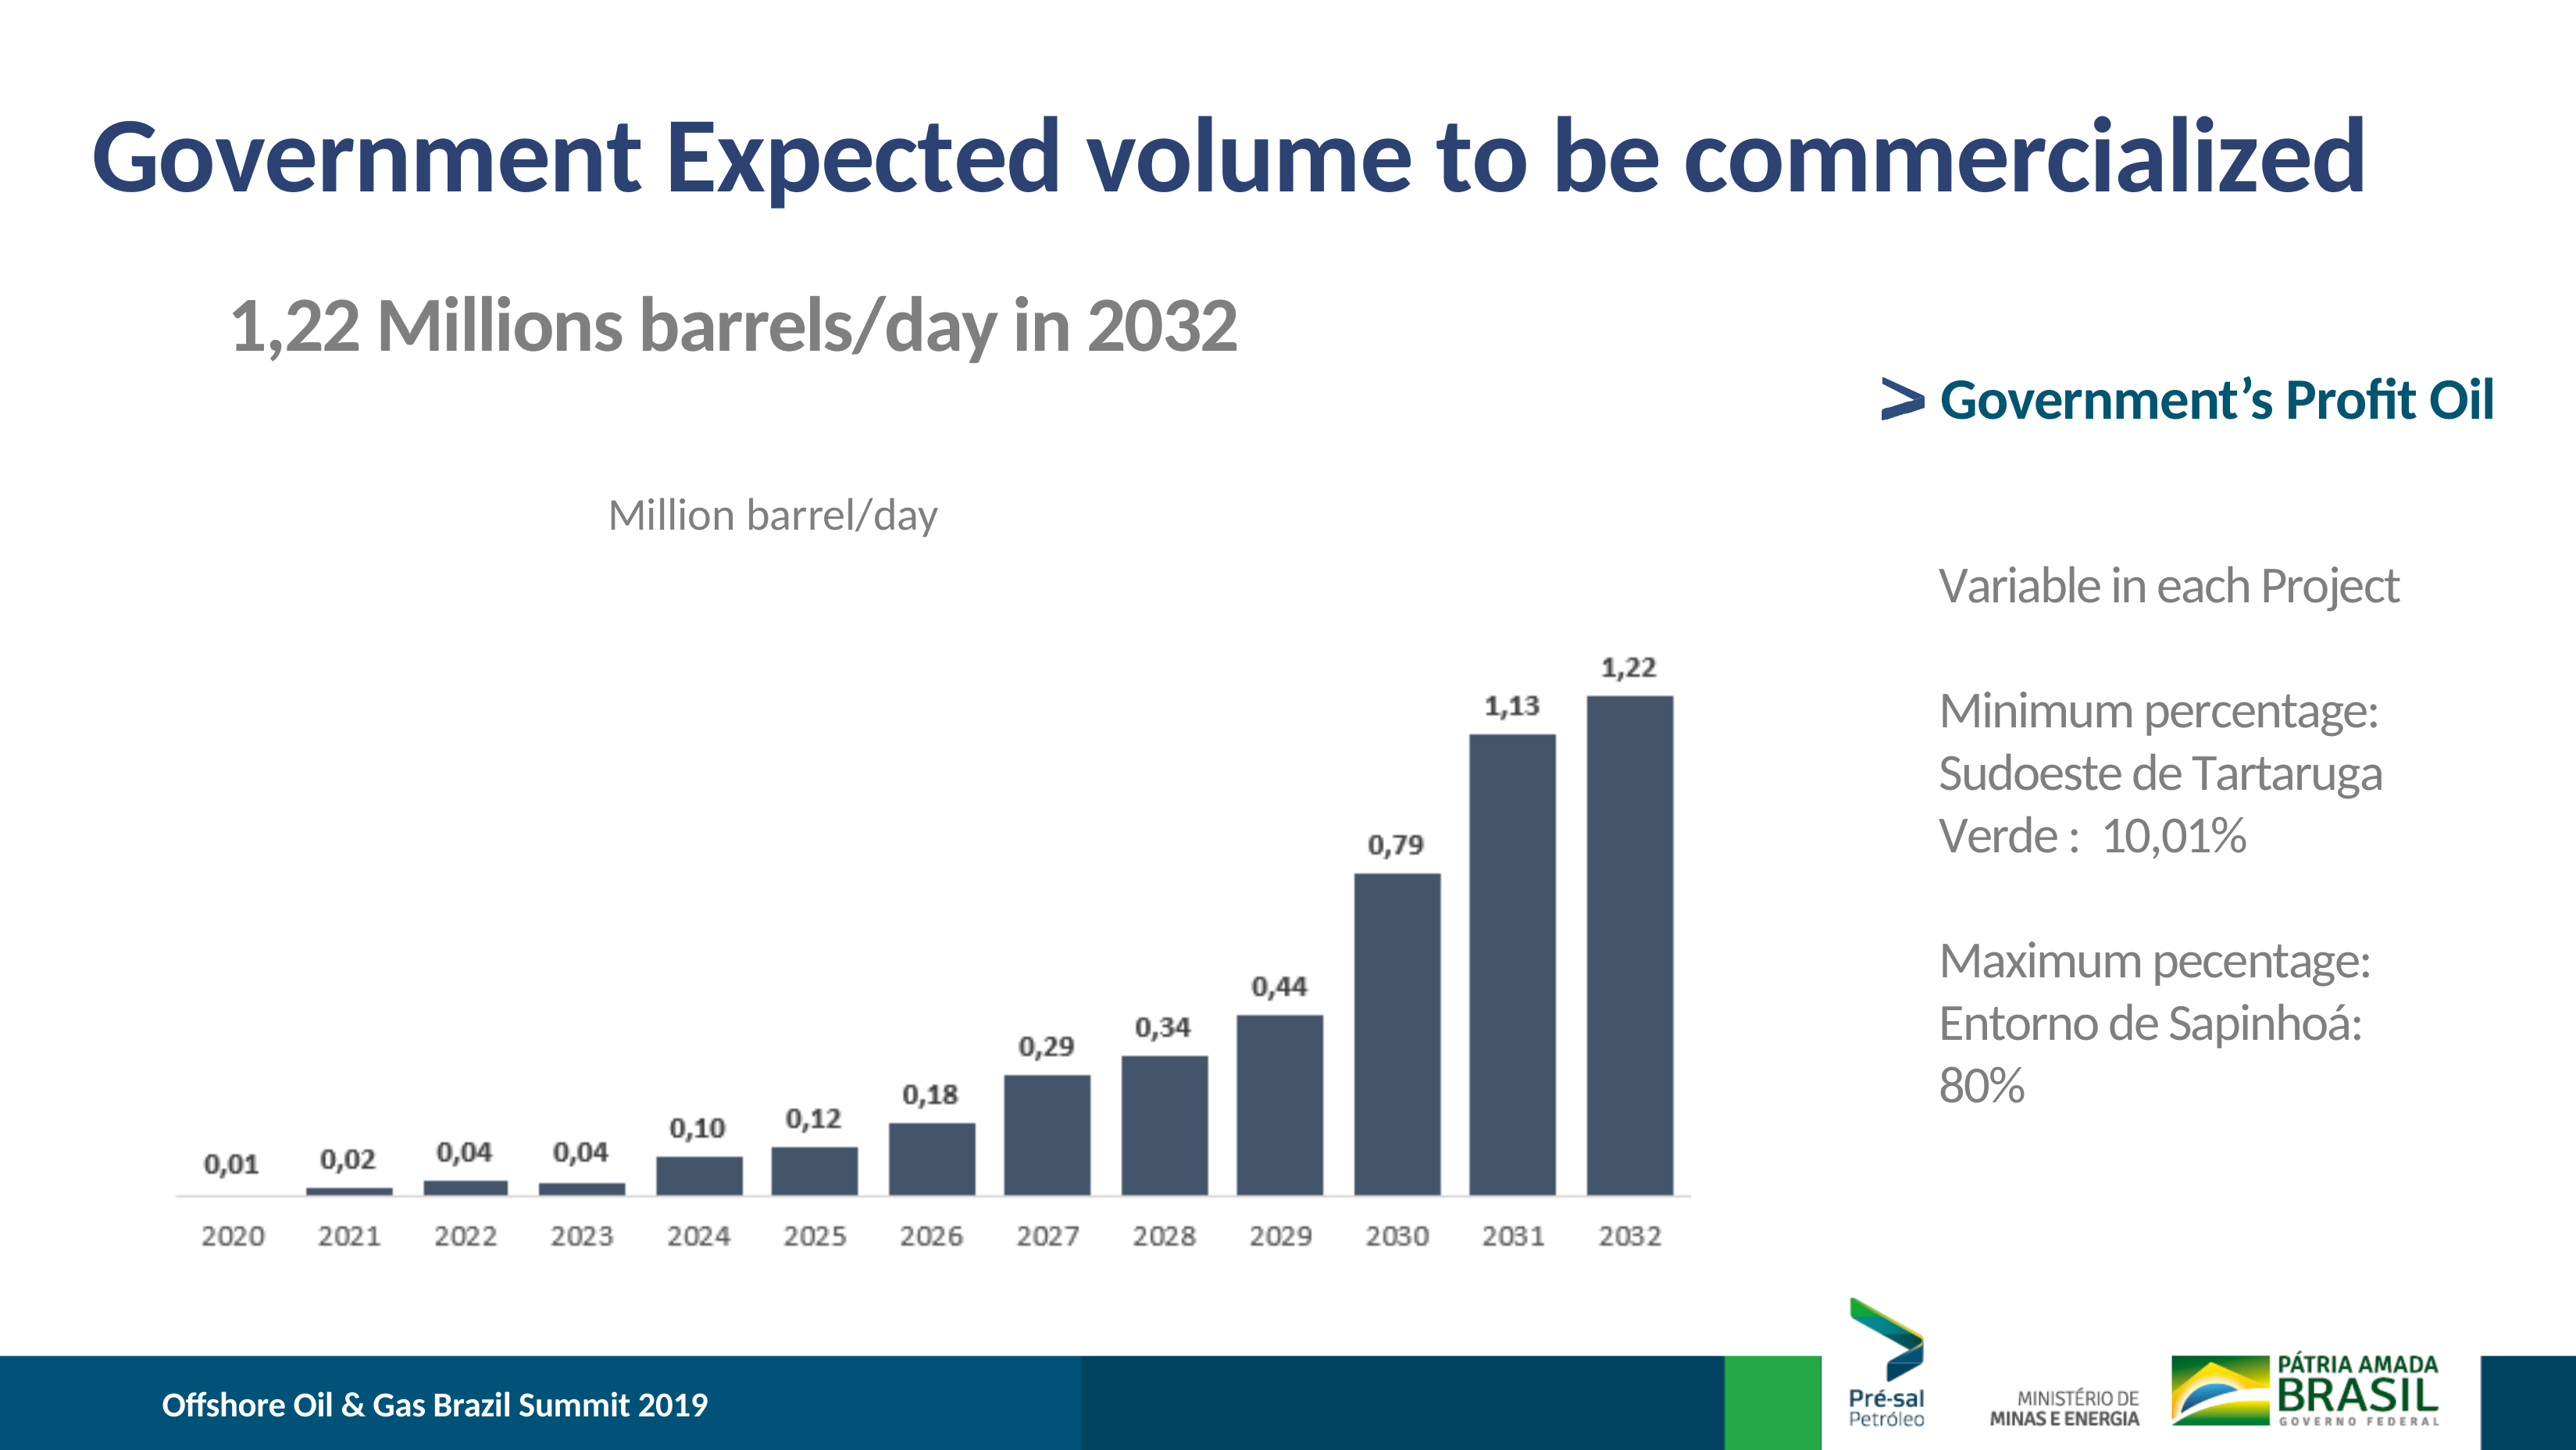

# Government Expected volume to be commercialized
1,22 Millions barrels/day in 2032
Government’s Profit Oil
Million barrel/day
Variable in each Project
Minimum percentage:
Sudoeste de Tartaruga Verde : 10,01%
Maximum pecentage:
Entorno de Sapinhoá:
80%
Offshore Oil & Gas Brazil Summit 2019